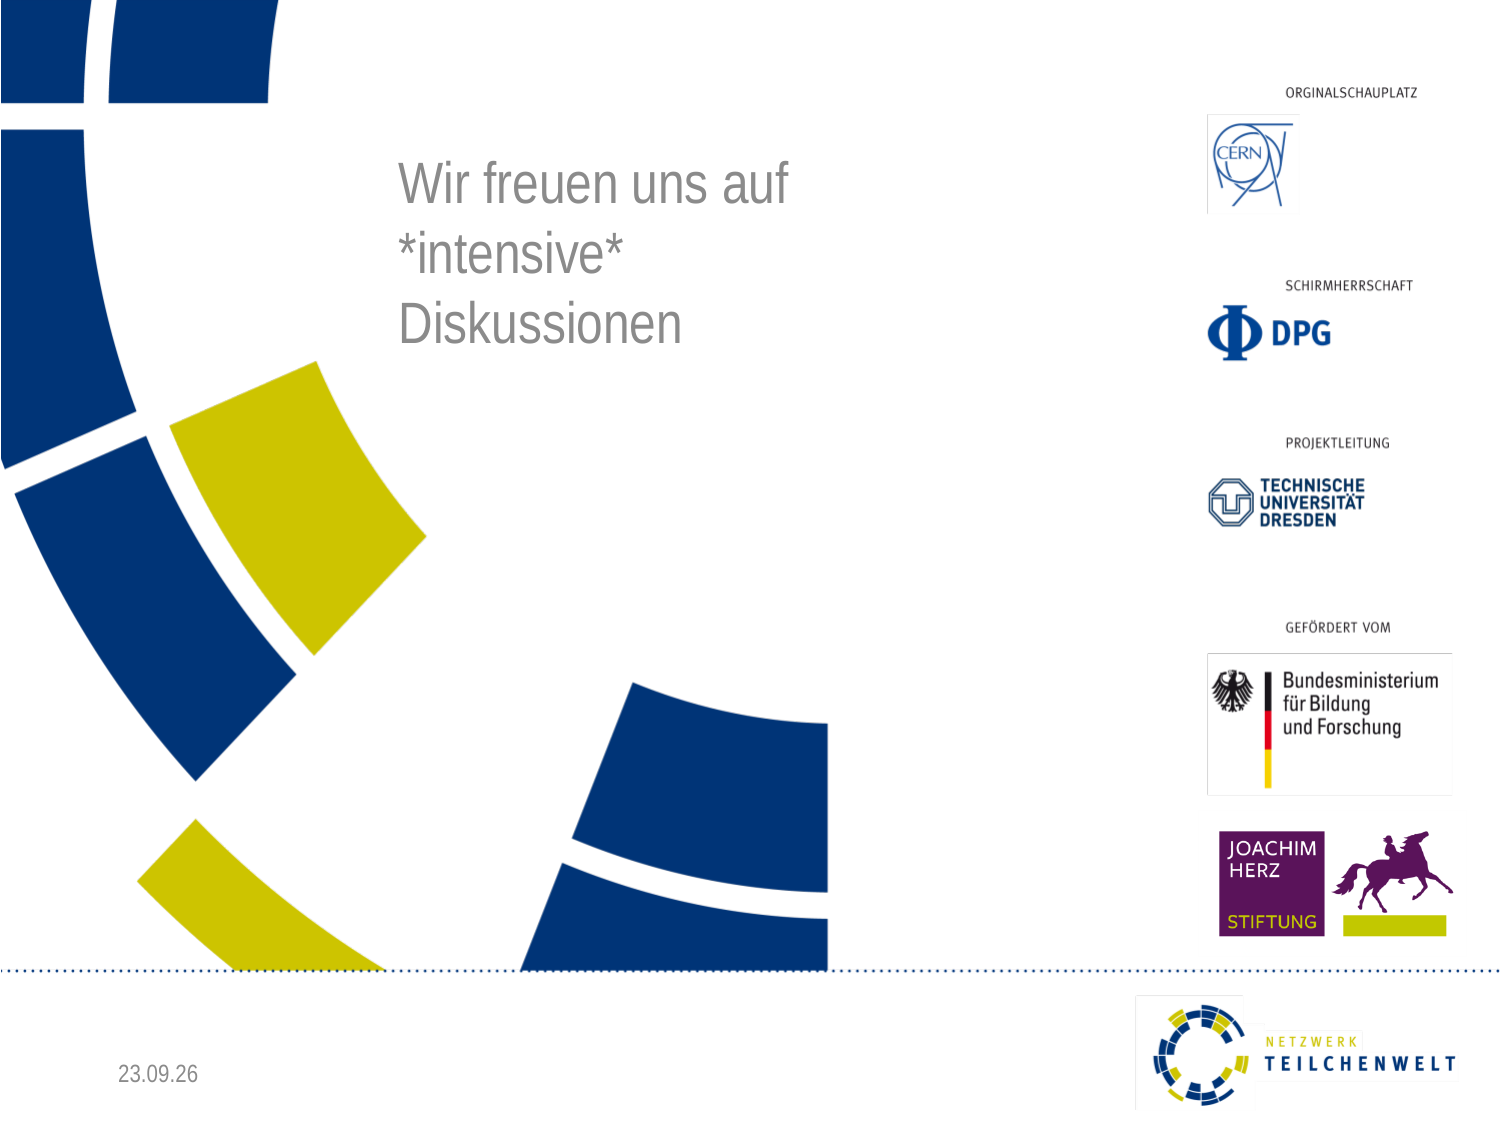

# Wir freuen uns auf *intensive* Diskussionen